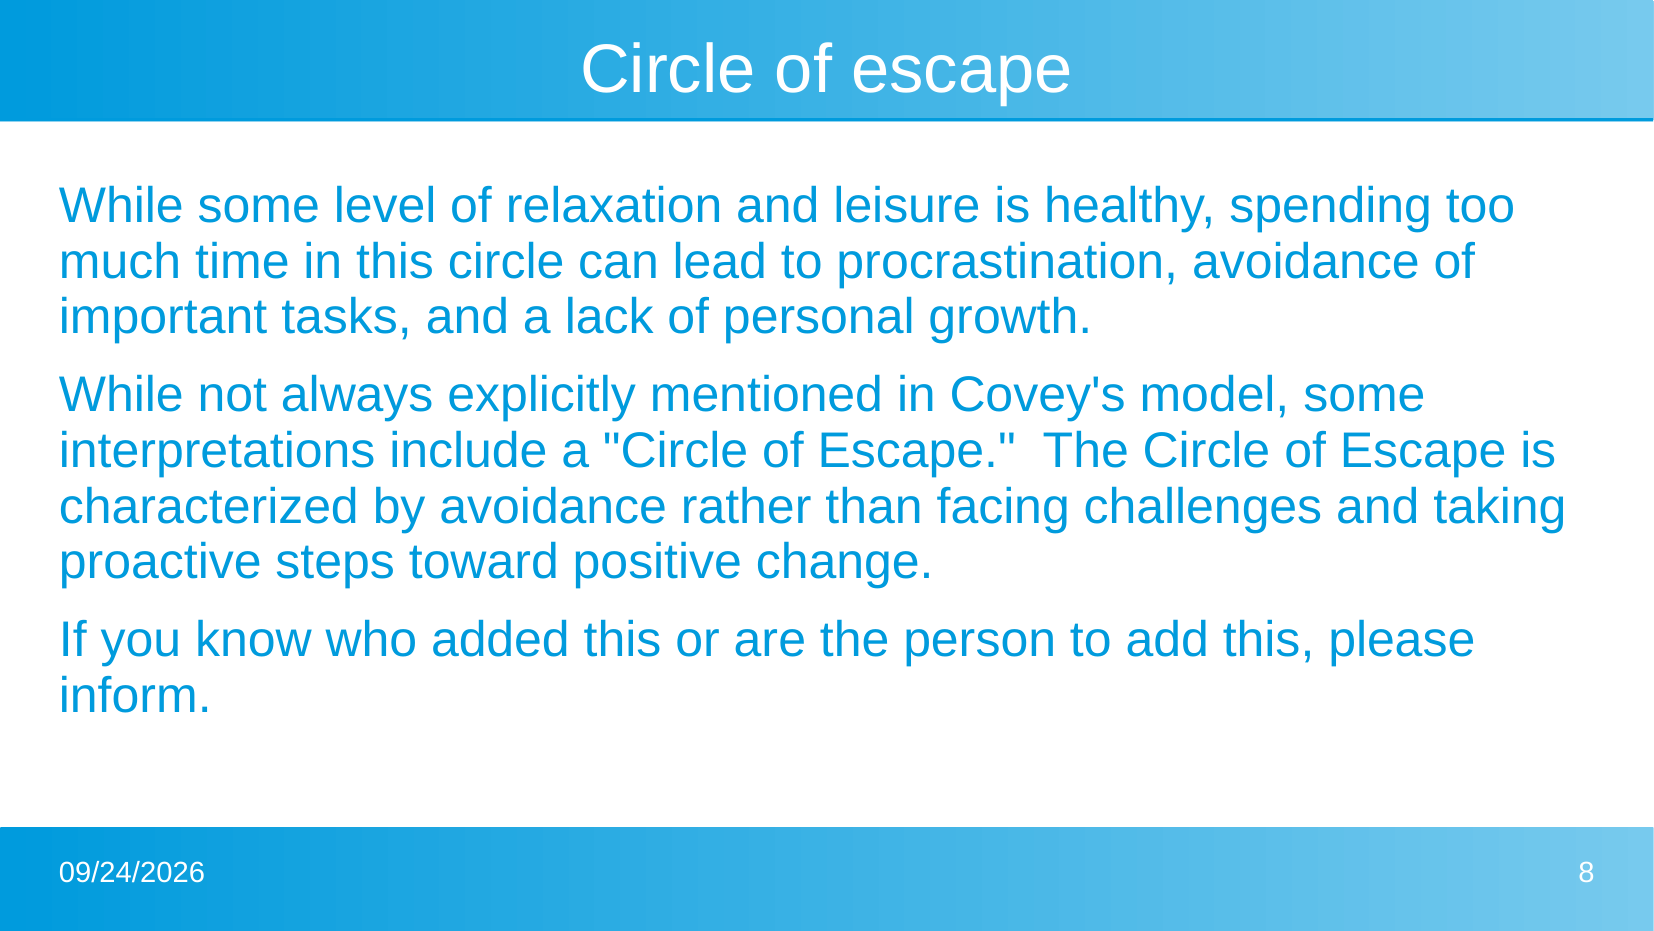

# Circle of escape
While some level of relaxation and leisure is healthy, spending too much time in this circle can lead to procrastination, avoidance of important tasks, and a lack of personal growth.
While not always explicitly mentioned in Covey's model, some interpretations include a "Circle of Escape." The Circle of Escape is characterized by avoidance rather than facing challenges and taking proactive steps toward positive change.
If you know who added this or are the person to add this, please inform.
8